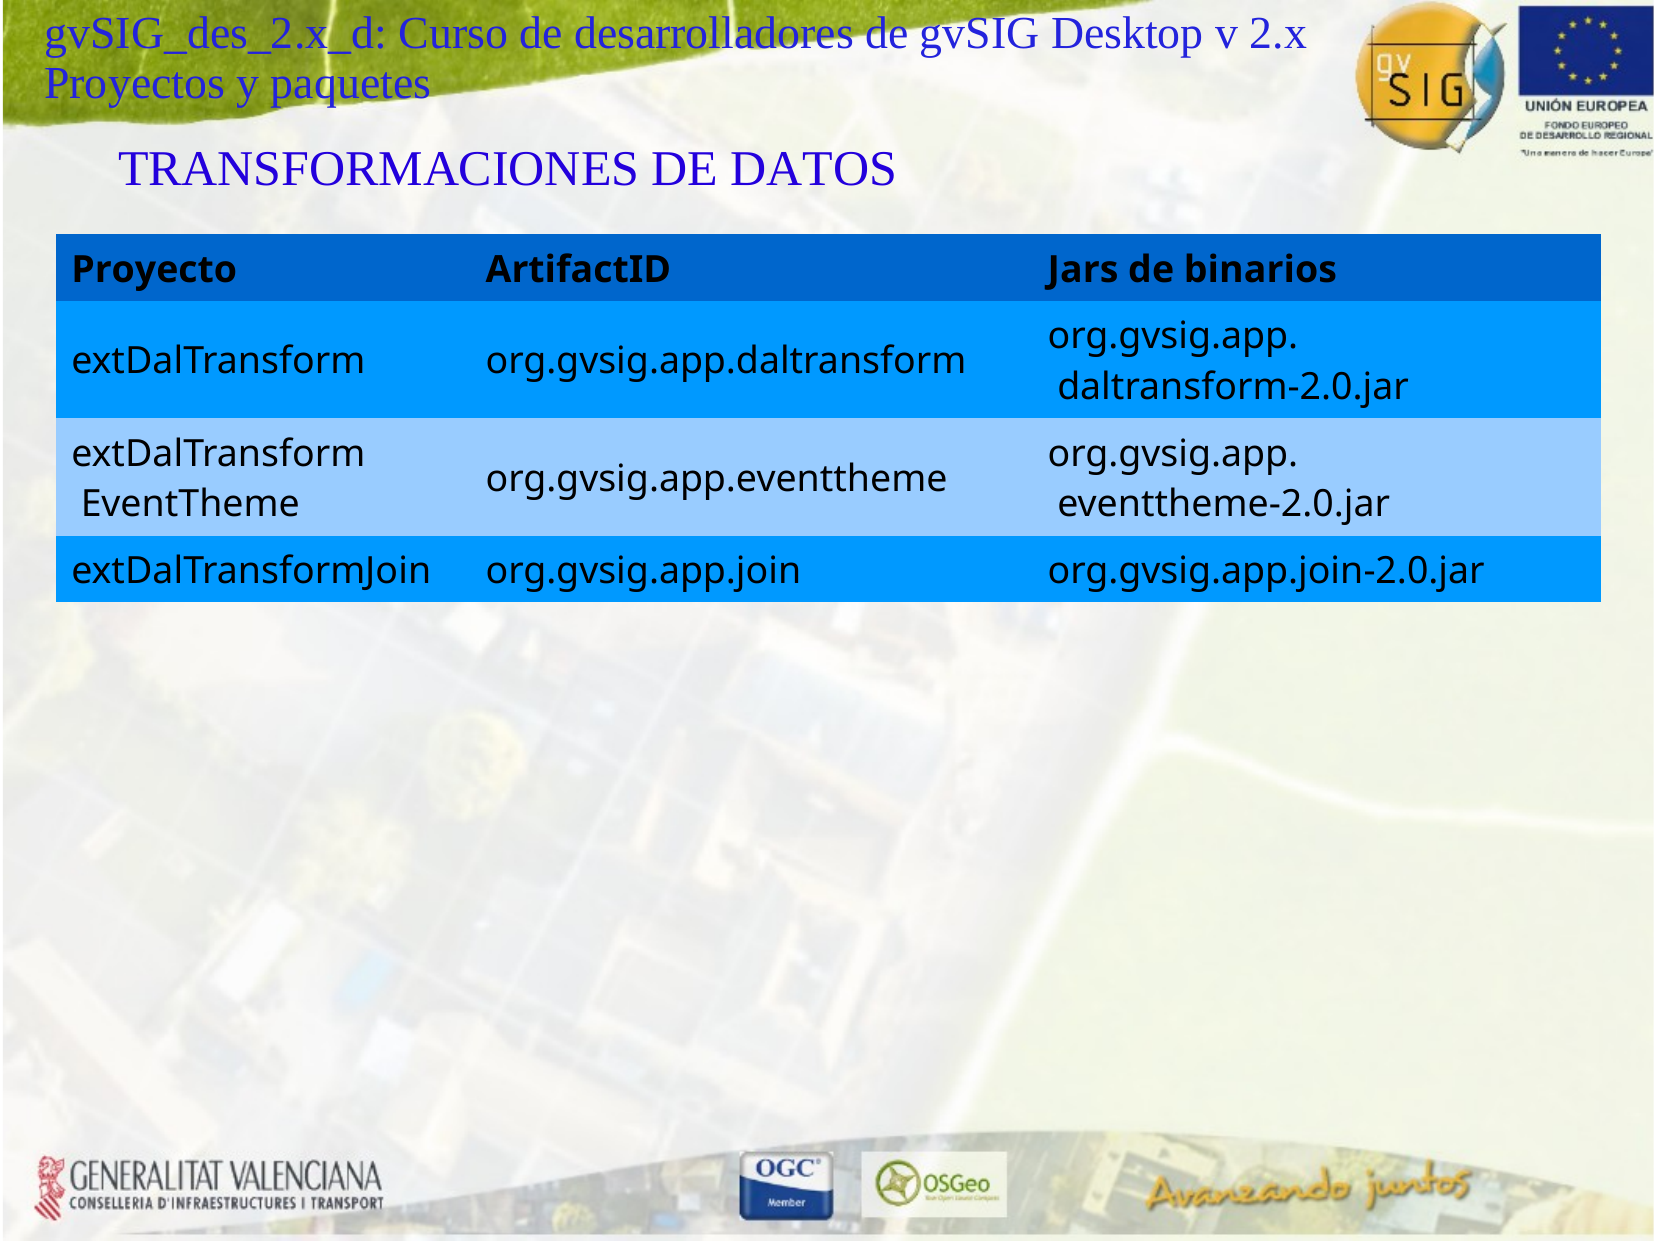

# TRANSFORMACIONES DE DATOS
| Proyecto | ArtifactID | Jars de binarios |
| --- | --- | --- |
| extDalTransform | org.gvsig.app.daltransform | org.gvsig.app. daltransform-2.0.jar |
| extDalTransform EventTheme | org.gvsig.app.eventtheme | org.gvsig.app. eventtheme-2.0.jar |
| extDalTransformJoin | org.gvsig.app.join | org.gvsig.app.join-2.0.jar |